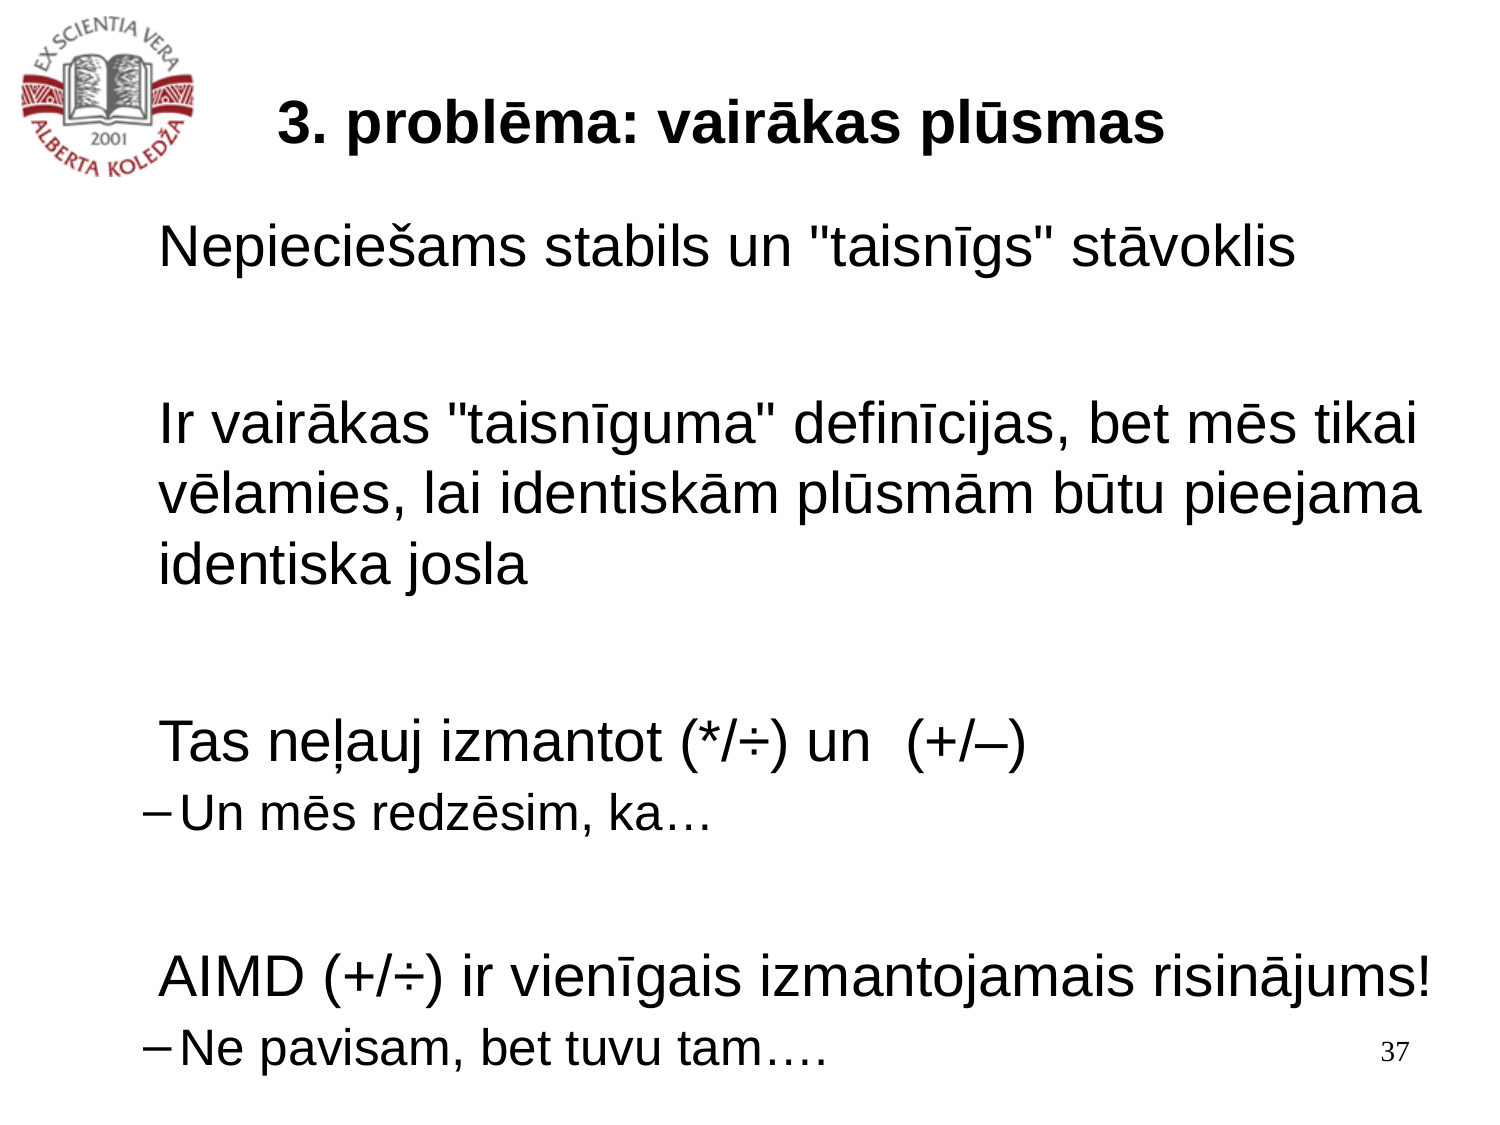

# 3. problēma: vairākas plūsmas
Nepieciešams stabils un "taisnīgs" stāvoklis
Ir vairākas "taisnīguma" definīcijas, bet mēs tikai vēlamies, lai identiskām plūsmām būtu pieejama identiska josla
Tas neļauj izmantot (*/÷) un (+/–)
Un mēs redzēsim, ka…
AIMD (+/÷) ir vienīgais izmantojamais risinājums!
Ne pavisam, bet tuvu tam….